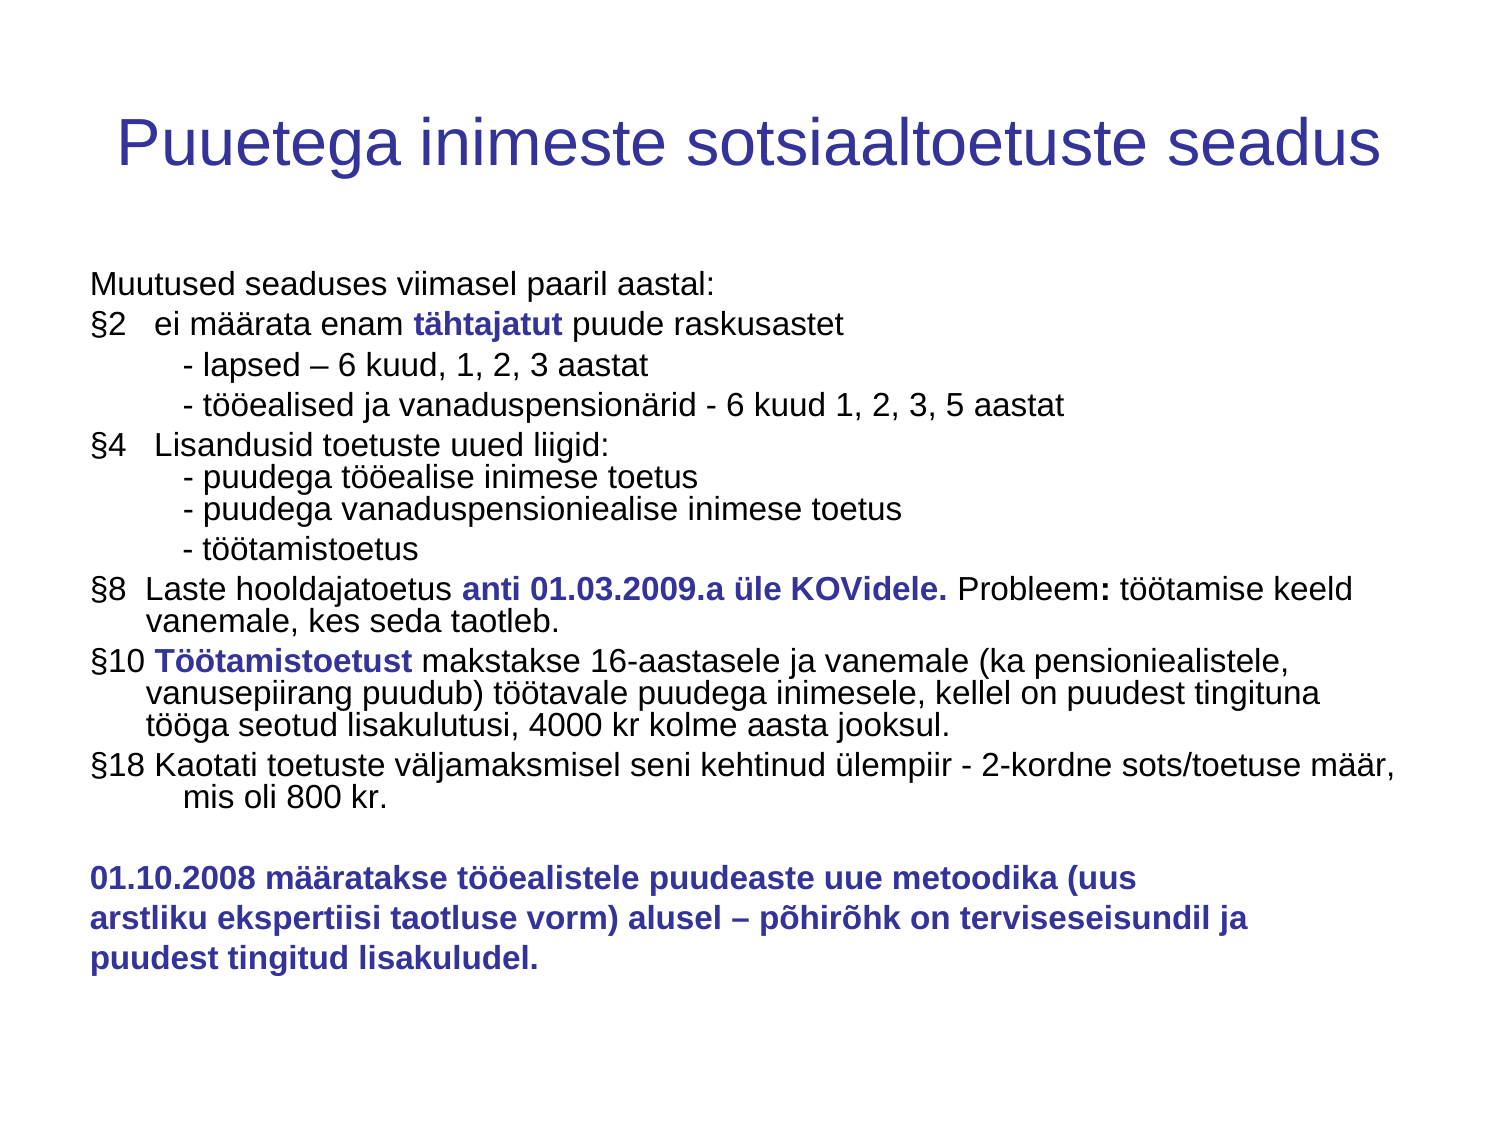

# Puuetega inimeste sotsiaaltoetuste seadus
Muutused seaduses viimasel paaril aastal:
§2   ei määrata enam tähtajatut puude raskusastet
	 - lapsed – 6 kuud, 1, 2, 3 aastat
	 - tööealised ja vanaduspensionärid - 6 kuud 1, 2, 3, 5 aastat
§4   Lisandusid toetuste uued liigid:
    - puudega tööealise inimese toetus
    - puudega vanaduspensioniealise inimese toetus
     - töötamistoetus
§8  Laste hooldajatoetus anti 01.03.2009.a üle KOVidele. Probleem: töötamise keeld vanemale, kes seda taotleb.
§10 Töötamistoetust makstakse 16-aastasele ja vanemale (ka pensioniealistele, vanusepiirang puudub) töötavale puudega inimesele, kellel on puudest tingituna tööga seotud lisakulutusi, 4000 kr kolme aasta jooksul.
§18 Kaotati toetuste väljamaksmisel seni kehtinud ülempiir - 2-kordne sots/toetuse määr, mis oli 800 kr.
01.10.2008 määratakse tööealistele puudeaste uue metoodika (uus
arstliku ekspertiisi taotluse vorm) alusel – põhirõhk on terviseseisundil ja
puudest tingitud lisakuludel.